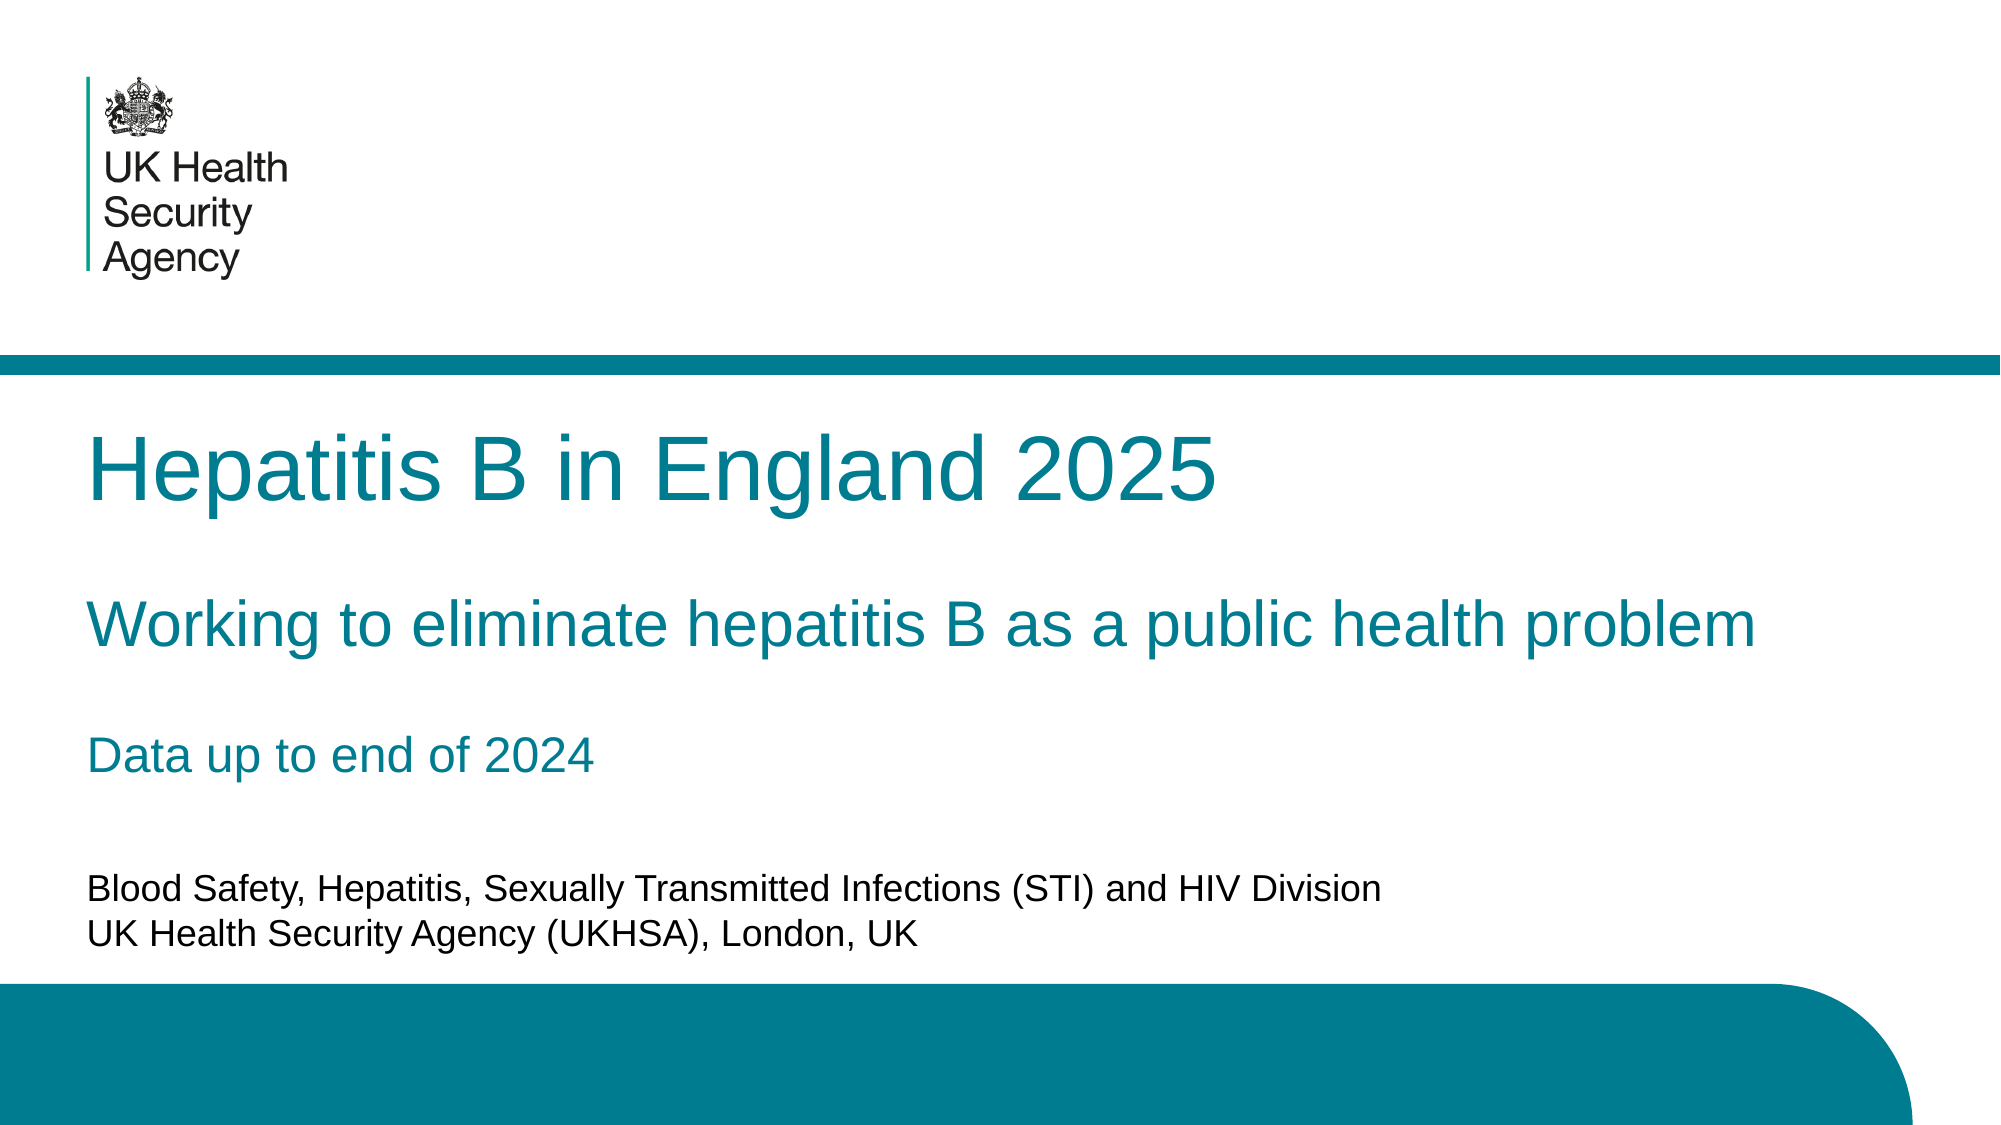

# Hepatitis B in England 2025 Working to eliminate hepatitis B as a public health problem
Data up to end of 2024
Blood Safety, Hepatitis, Sexually Transmitted Infections (STI) and HIV Division
UK Health Security Agency (UKHSA), London, UK